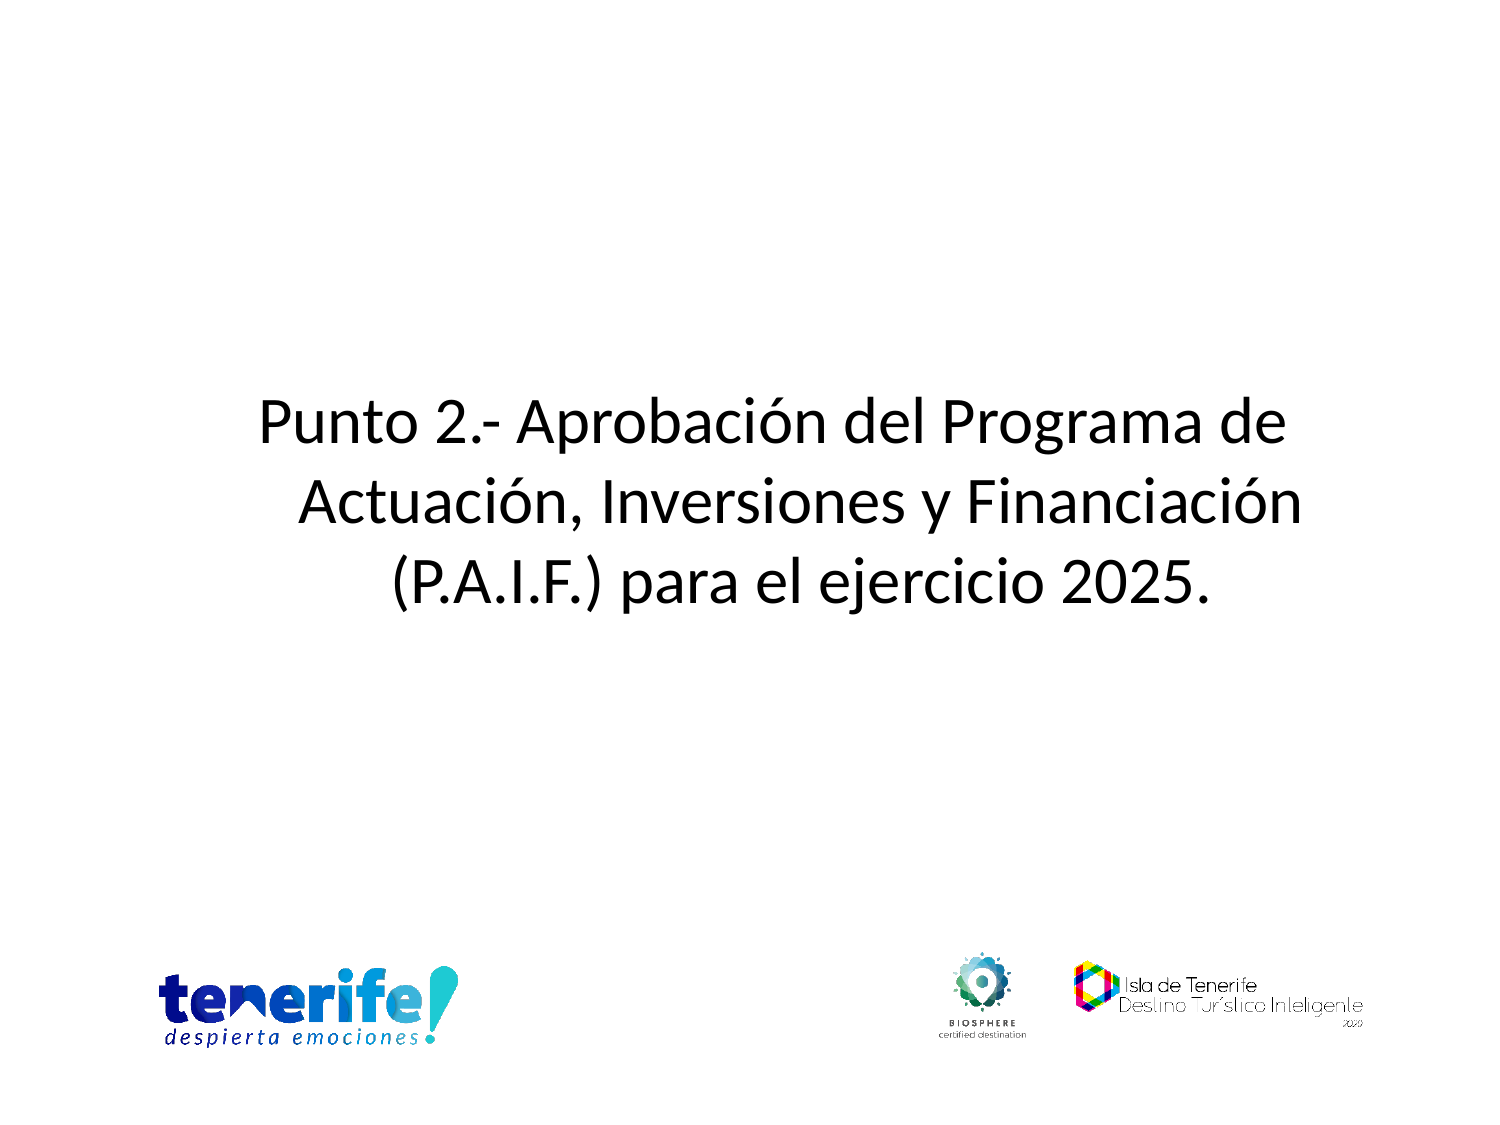

# Punto 2.- Aprobación del Programa de Actuación, Inversiones y Financiación (P.A.I.F.) para el ejercicio 2025.